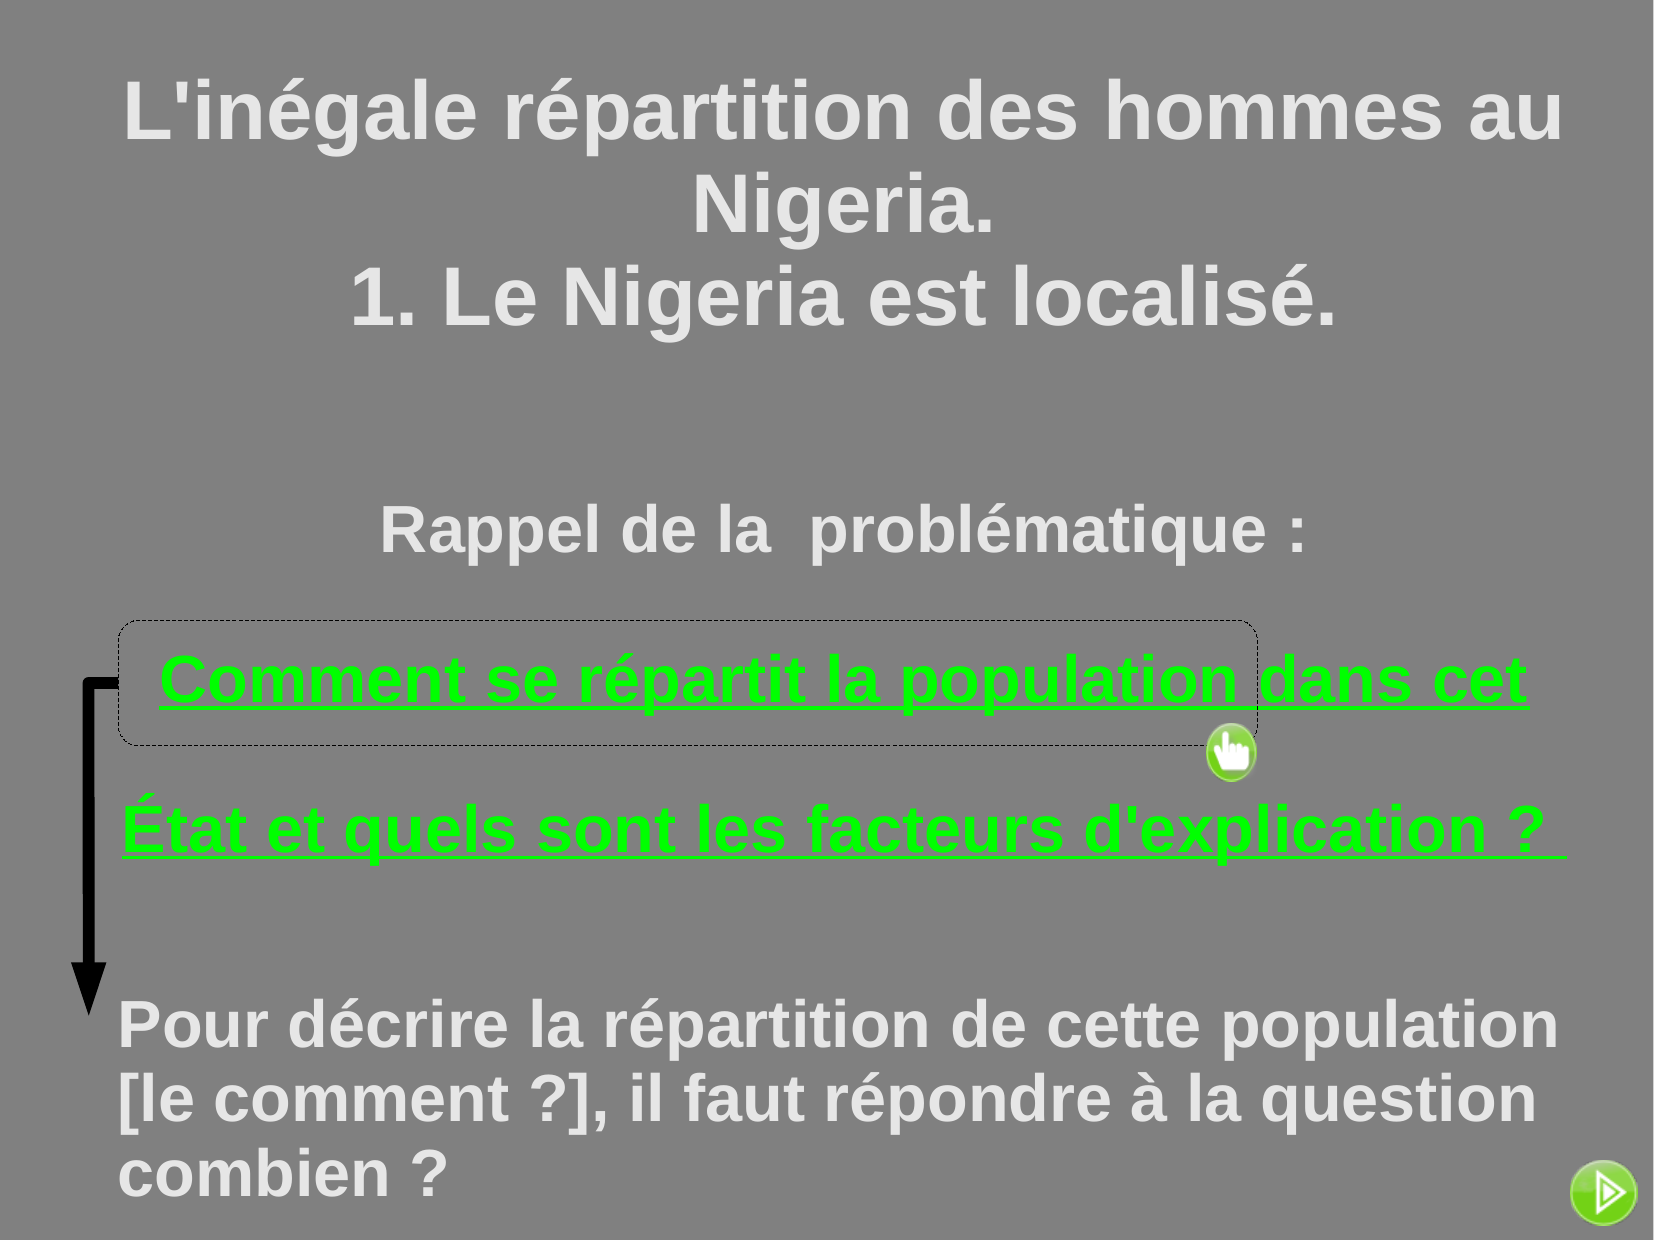

# L'inégale répartition des hommes au Nigeria.
1. Le Nigeria est localisé.
Rappel de la problématique :
Comment se répartit la population dans cet État et quels sont les facteurs d'explication ?
Pour décrire la répartition de cette population
[le comment ?], il faut répondre à la question
combien ?